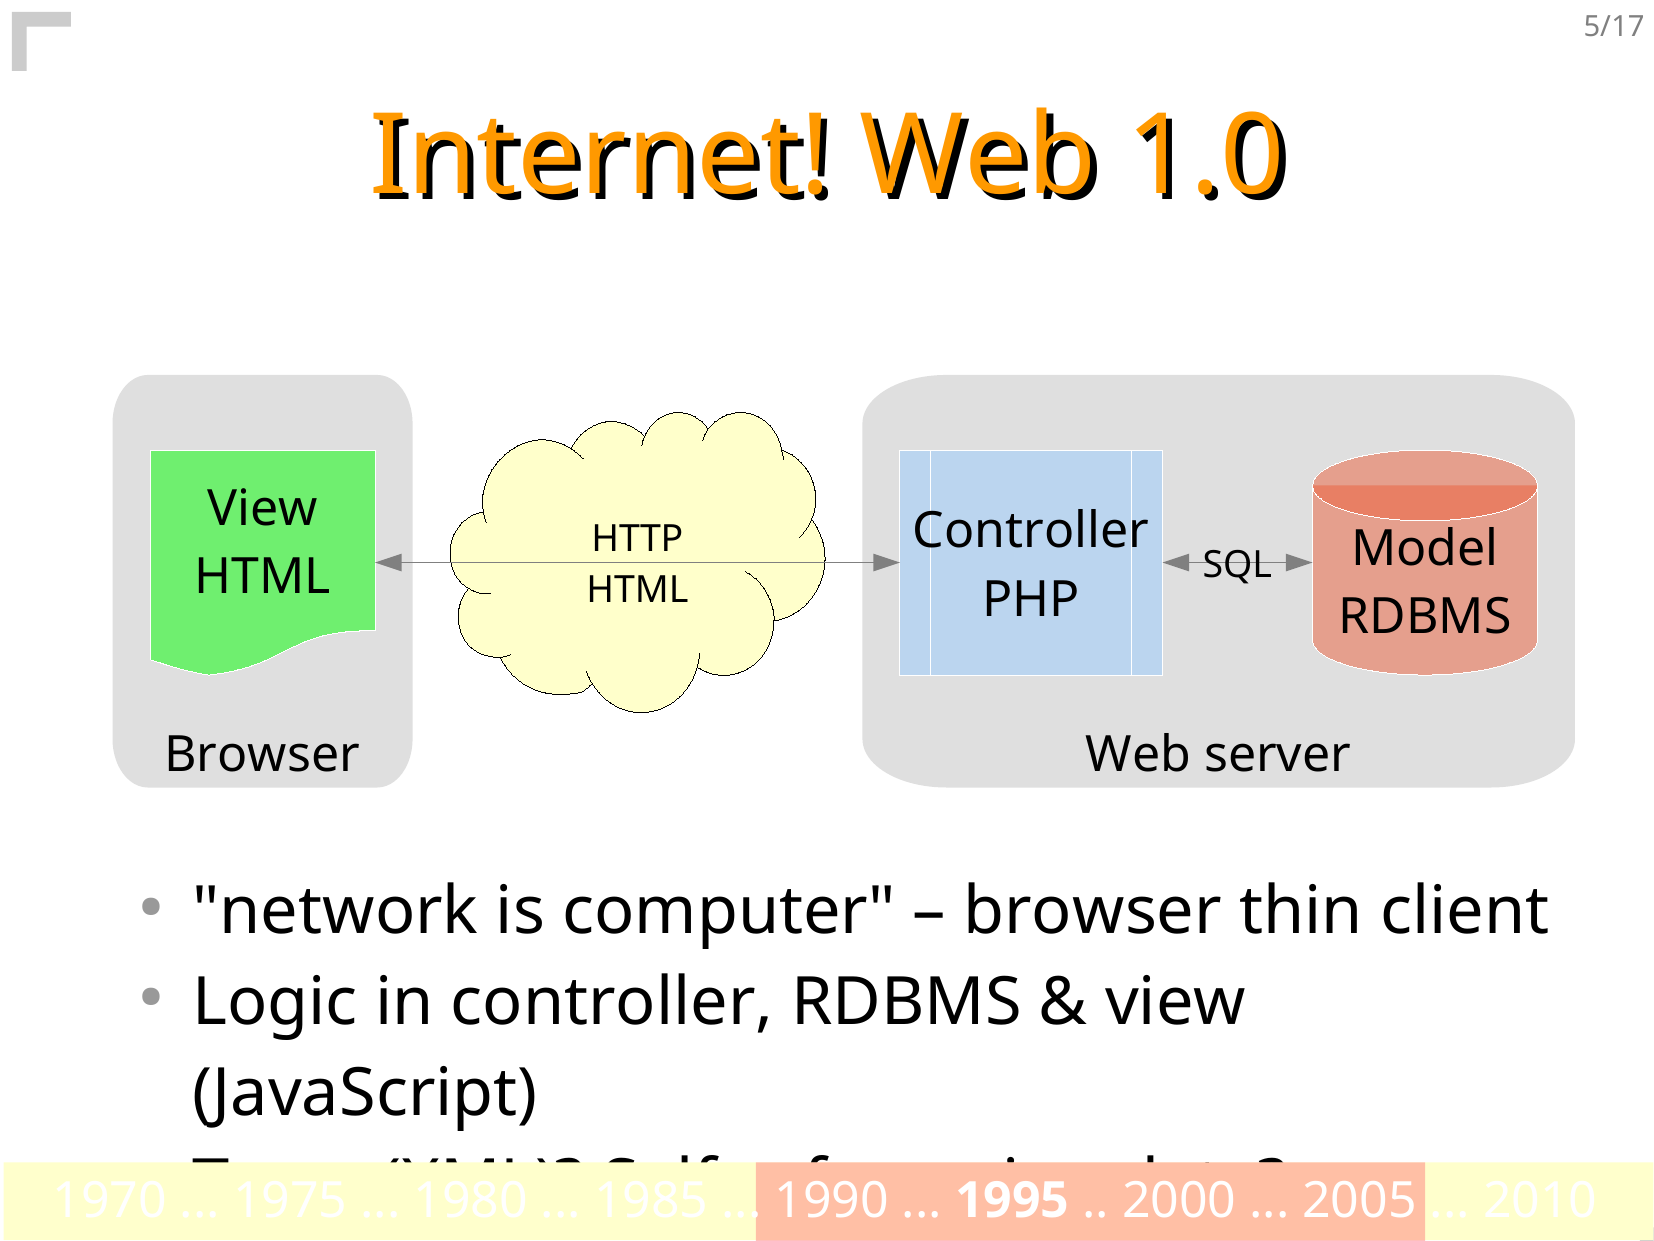

# Internet! Web 1.0
Browser
Web server
View
HTML
Controller
PHP
Model
RDBMS
"network is computer" – browser thin client
Logic in controller, RDBMS & view (JavaScript)
Trees (XML)? Self-referencing data?
1970 ... 1975 ... 1980 ... 1985 ... 1990 ... 1995 .. 2000 ... 2005 ... 2010